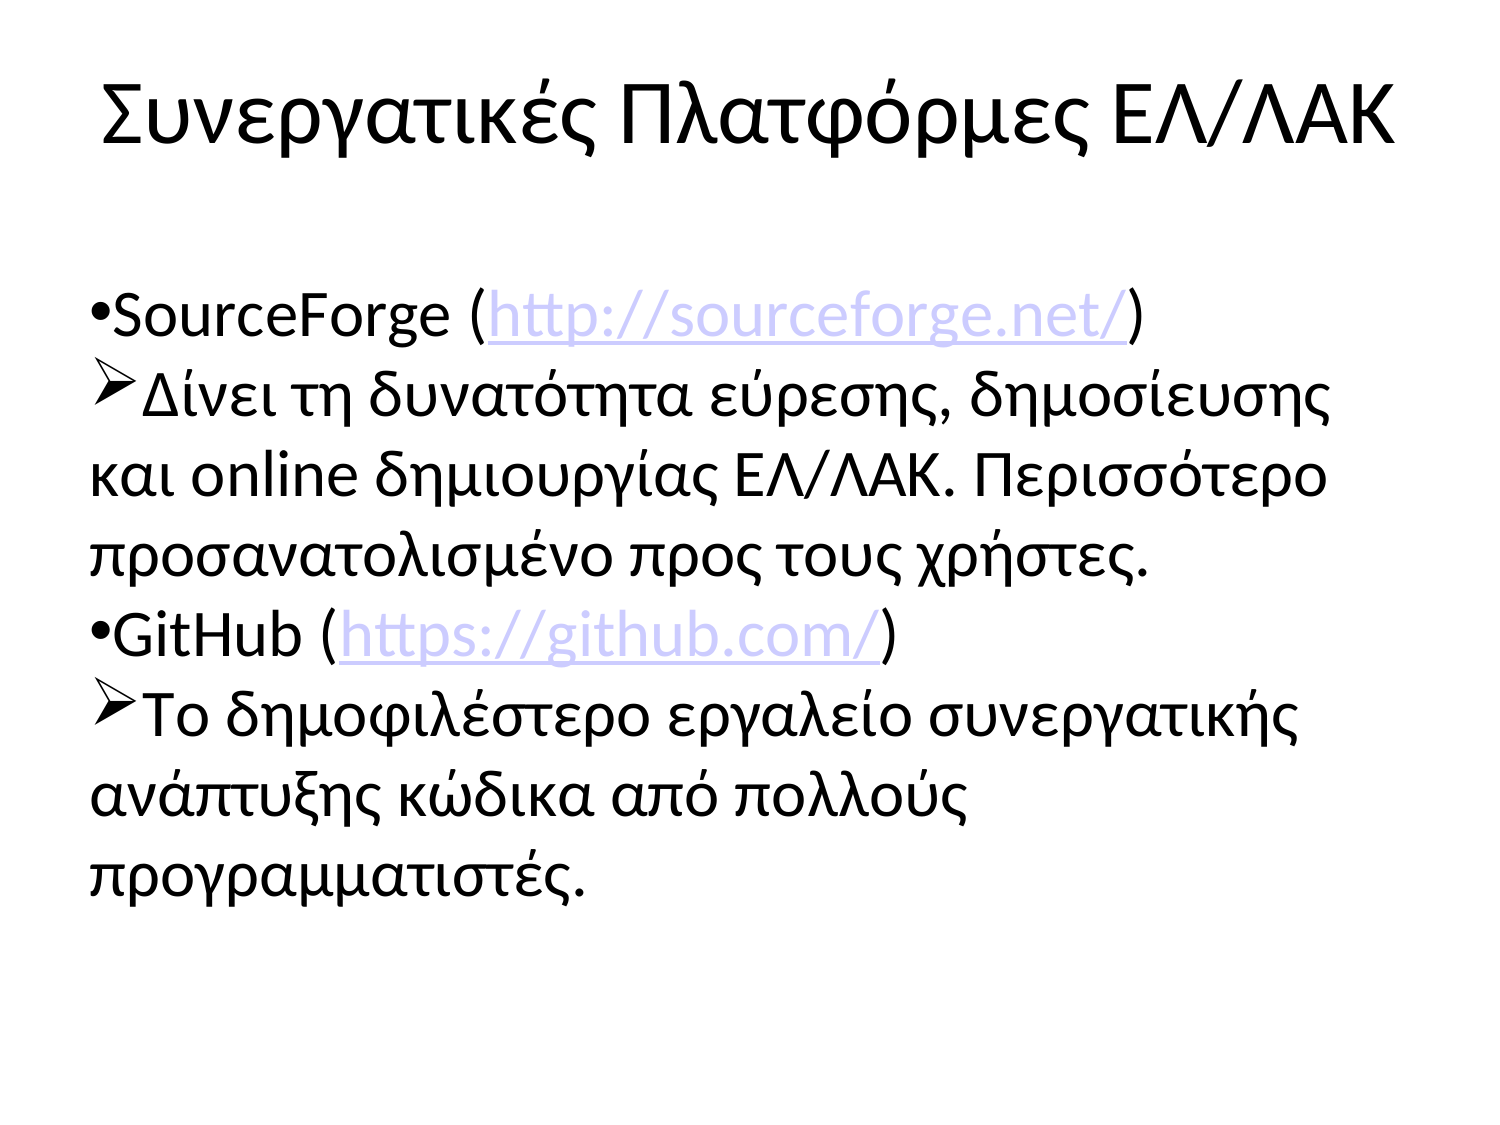

17/5/2013
Θεματα ΚτΠ/Γ
Συνεργατικές Πλατφόρμες ΕΛ/ΛΑΚ
SourceForge (http://sourceforge.net/)
Δίνει τη δυνατότητα εύρεσης, δημοσίευσης και online δημιουργίας ΕΛ/ΛΑΚ. Περισσότερο προσανατολισμένο προς τους χρήστες.
GitHub (https://github.com/)
Το δημοφιλέστερο εργαλείο συνεργατικής ανάπτυξης κώδικα από πολλούς προγραμματιστές.